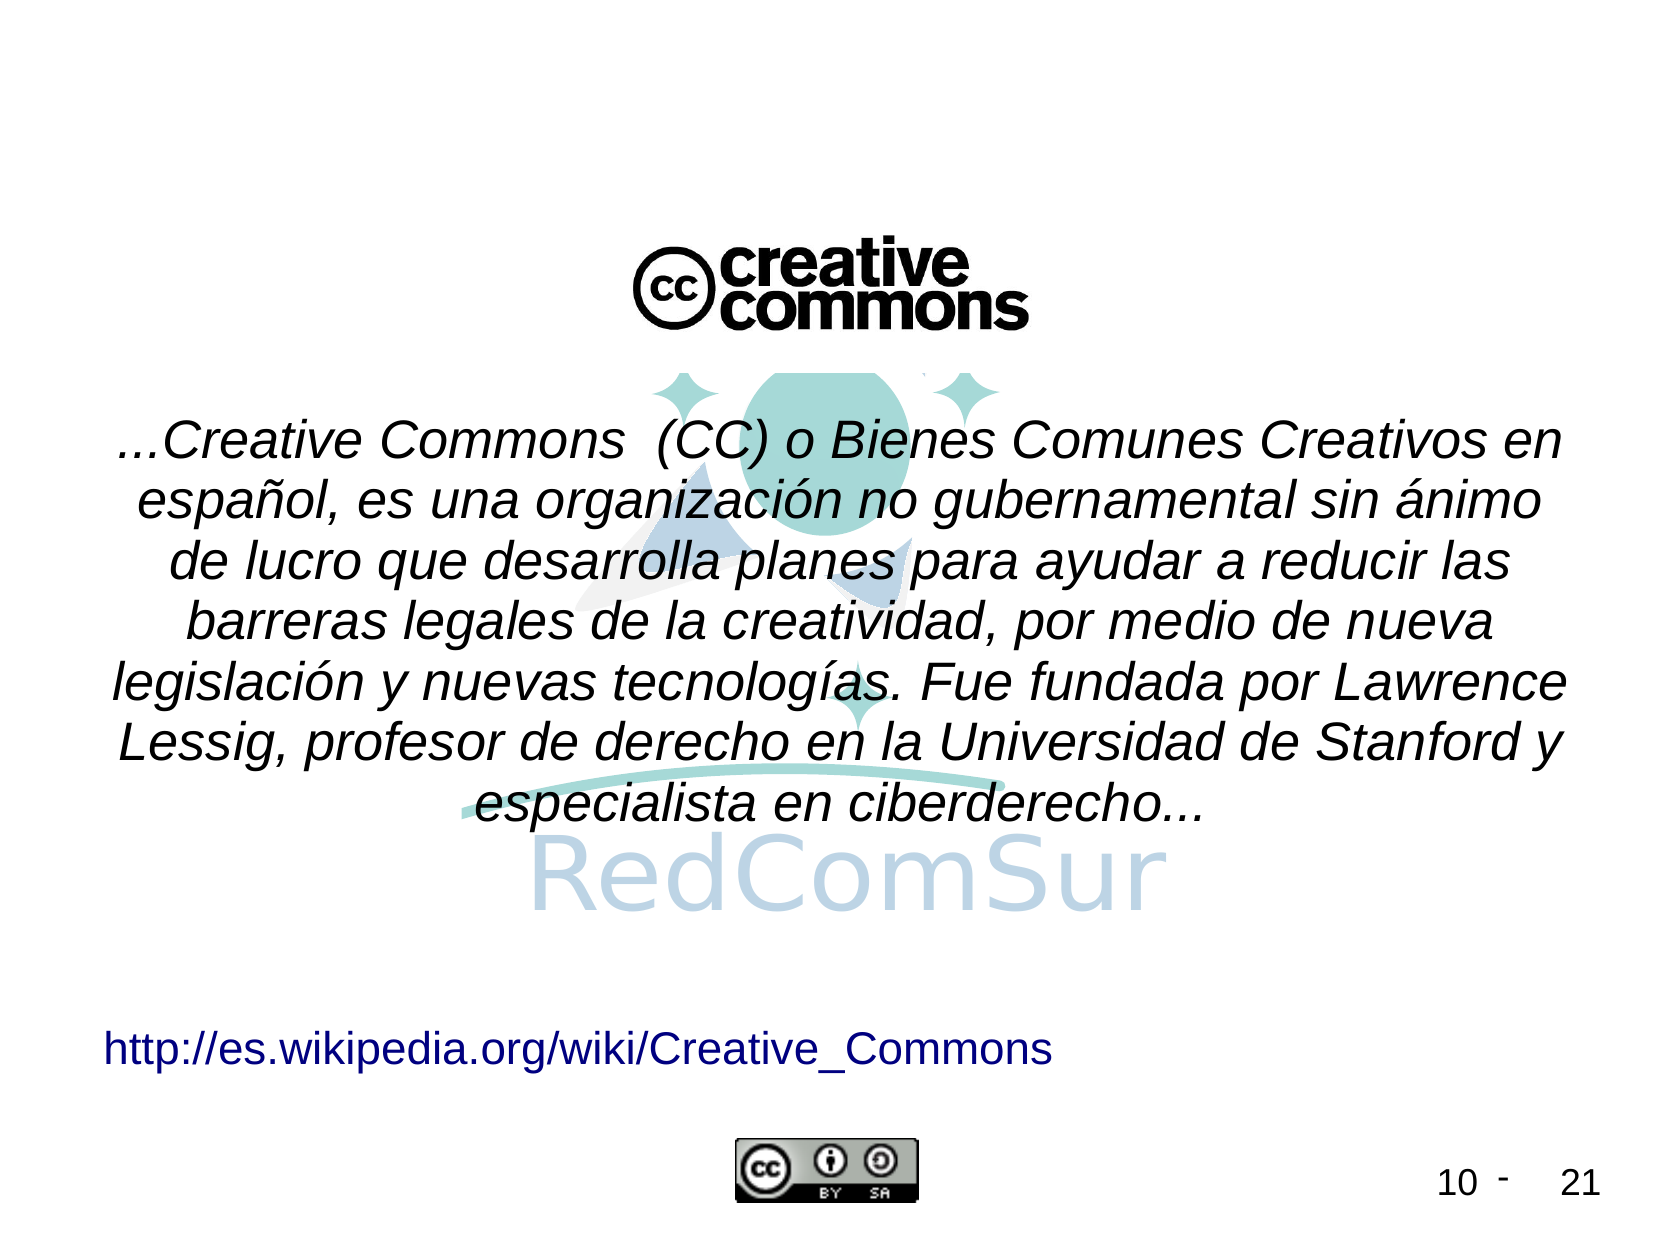

...Creative Commons (CC) o Bienes Comunes Creativos en español, es una organización no gubernamental sin ánimo de lucro que desarrolla planes para ayudar a reducir las barreras legales de la creatividad, por medio de nueva legislación y nuevas tecnologías. Fue fundada por Lawrence Lessig, profesor de derecho en la Universidad de Stanford y especialista en ciberderecho...
http://es.wikipedia.org/wiki/Creative_Commons
-
21